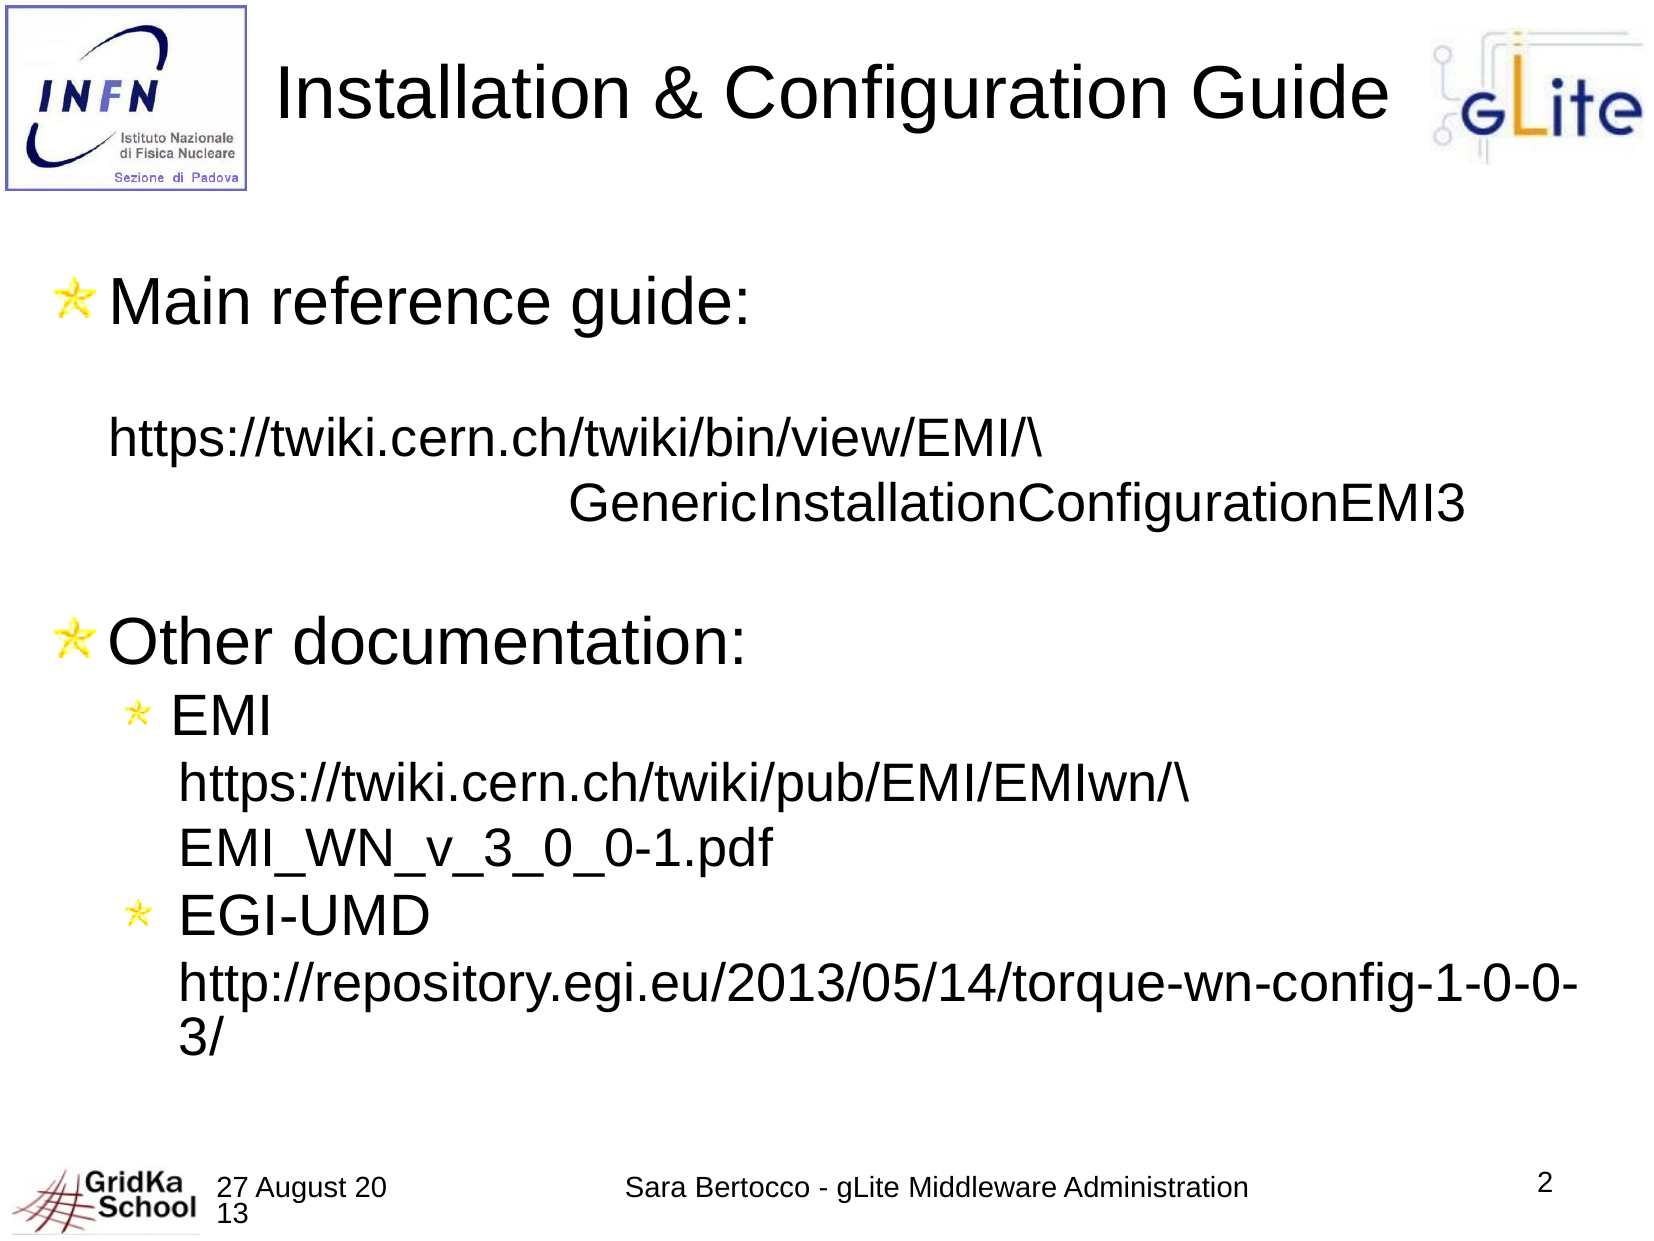

# Installation & Configuration Guide
Main reference guide:
https://twiki.cern.ch/twiki/bin/view/EMI/\
 GenericInstallationConfigurationEMI3
Other documentation:
EMI
https://twiki.cern.ch/twiki/pub/EMI/EMIwn/\
EMI_WN_v_3_0_0-1.pdf
EGI-UMD
http://repository.egi.eu/2013/05/14/torque-wn-config-1-0-0-3/
2
27 August 2013
Sara Bertocco - gLite Middleware Administration